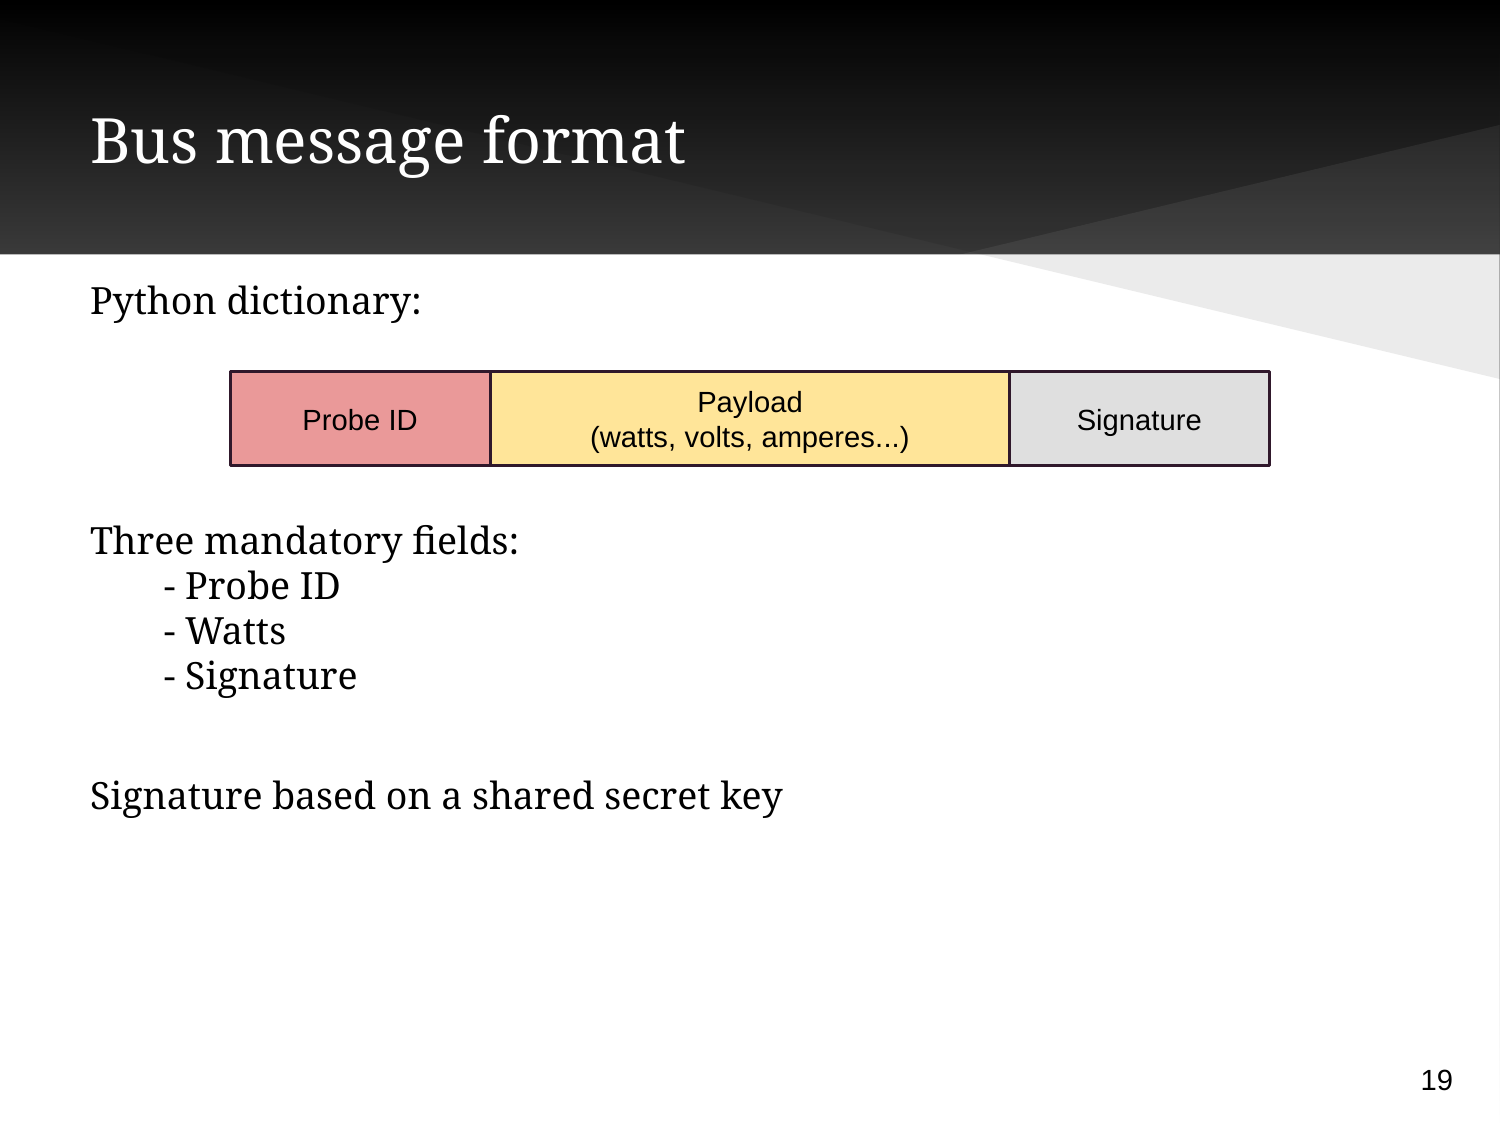

# Bus message format
Python dictionary:
Three mandatory fields:
	- Probe ID
	- Watts
	- Signature
Signature based on a shared secret key
Probe ID
Payload
(watts, volts, amperes...)
Signature
19